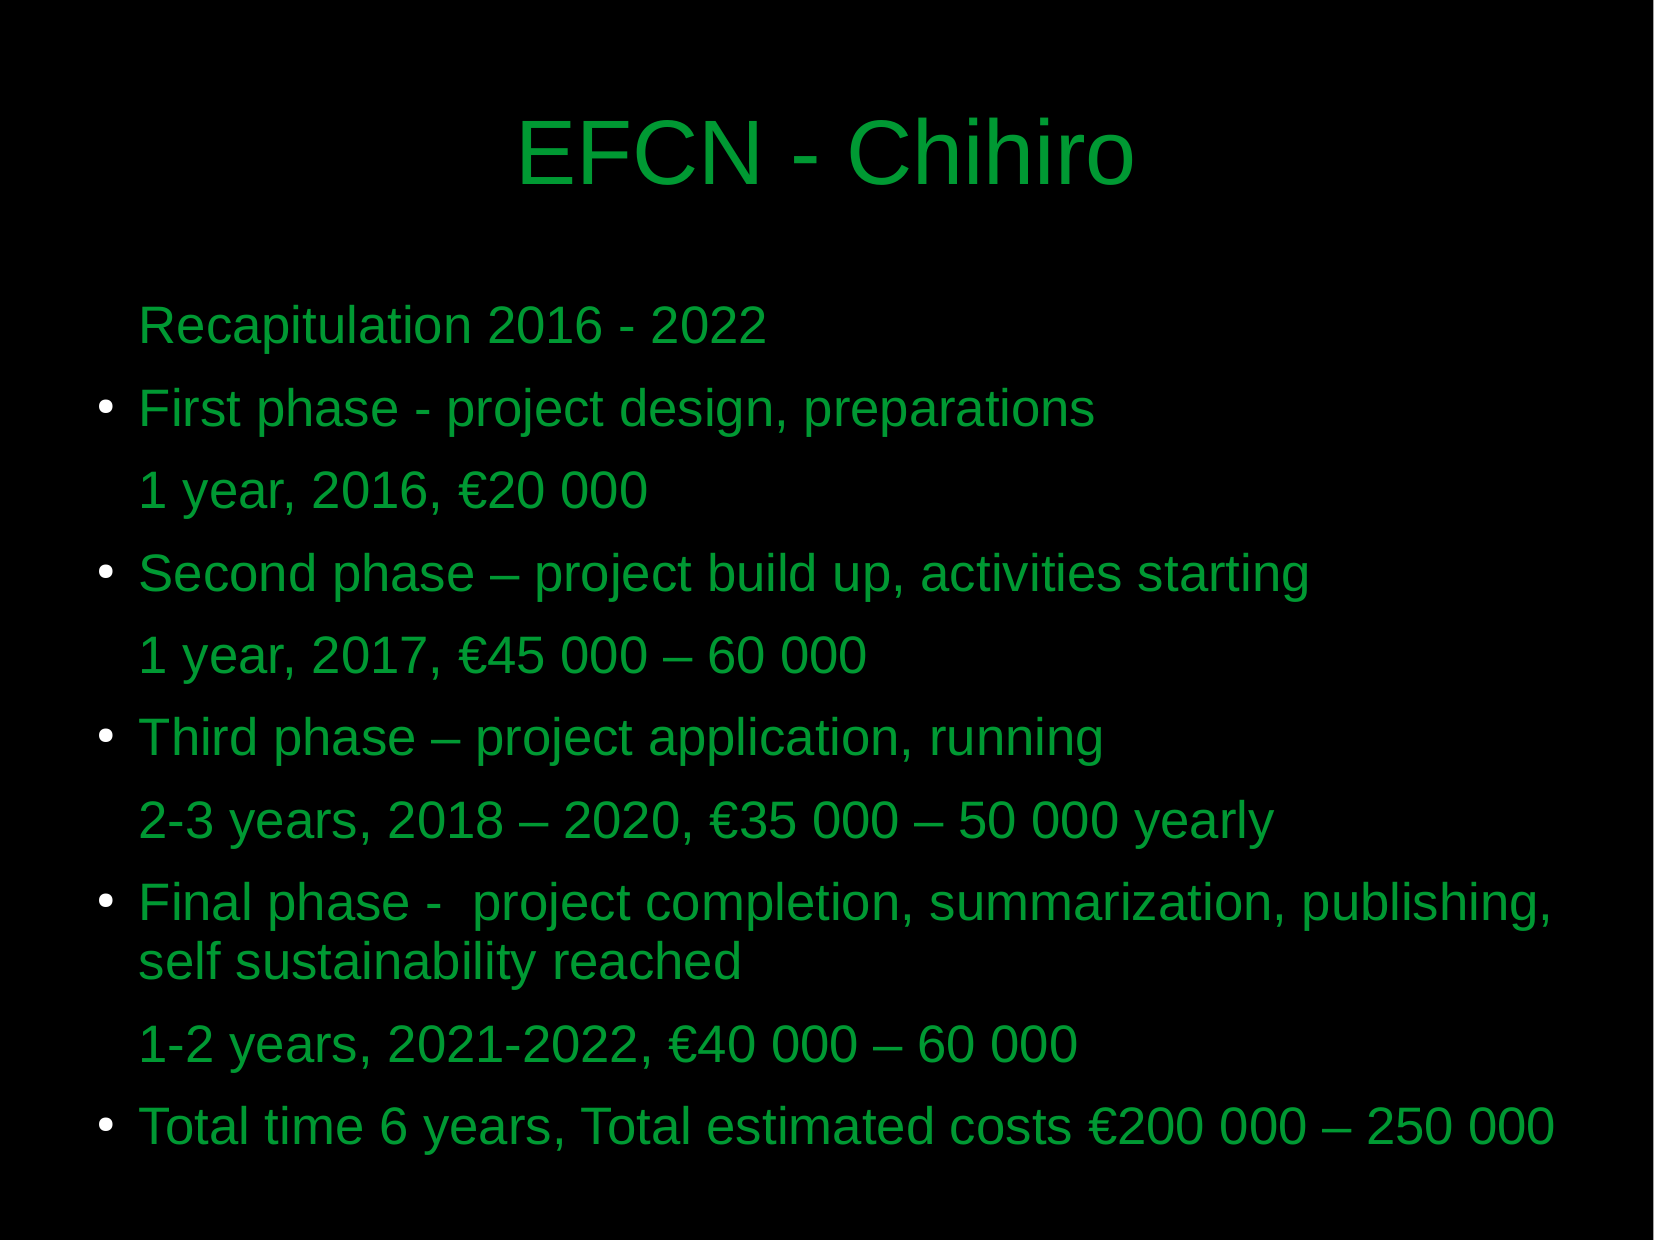

# EFCN - Chihiro
Recapitulation 2016 - 2022
First phase - project design, preparations
1 year, 2016, €20 000
Second phase – project build up, activities starting
1 year, 2017, €45 000 – 60 000
Third phase – project application, running
2-3 years, 2018 – 2020, €35 000 – 50 000 yearly
Final phase - project completion, summarization, publishing, self sustainability reached
1-2 years, 2021-2022, €40 000 – 60 000
Total time 6 years, Total estimated costs €200 000 – 250 000